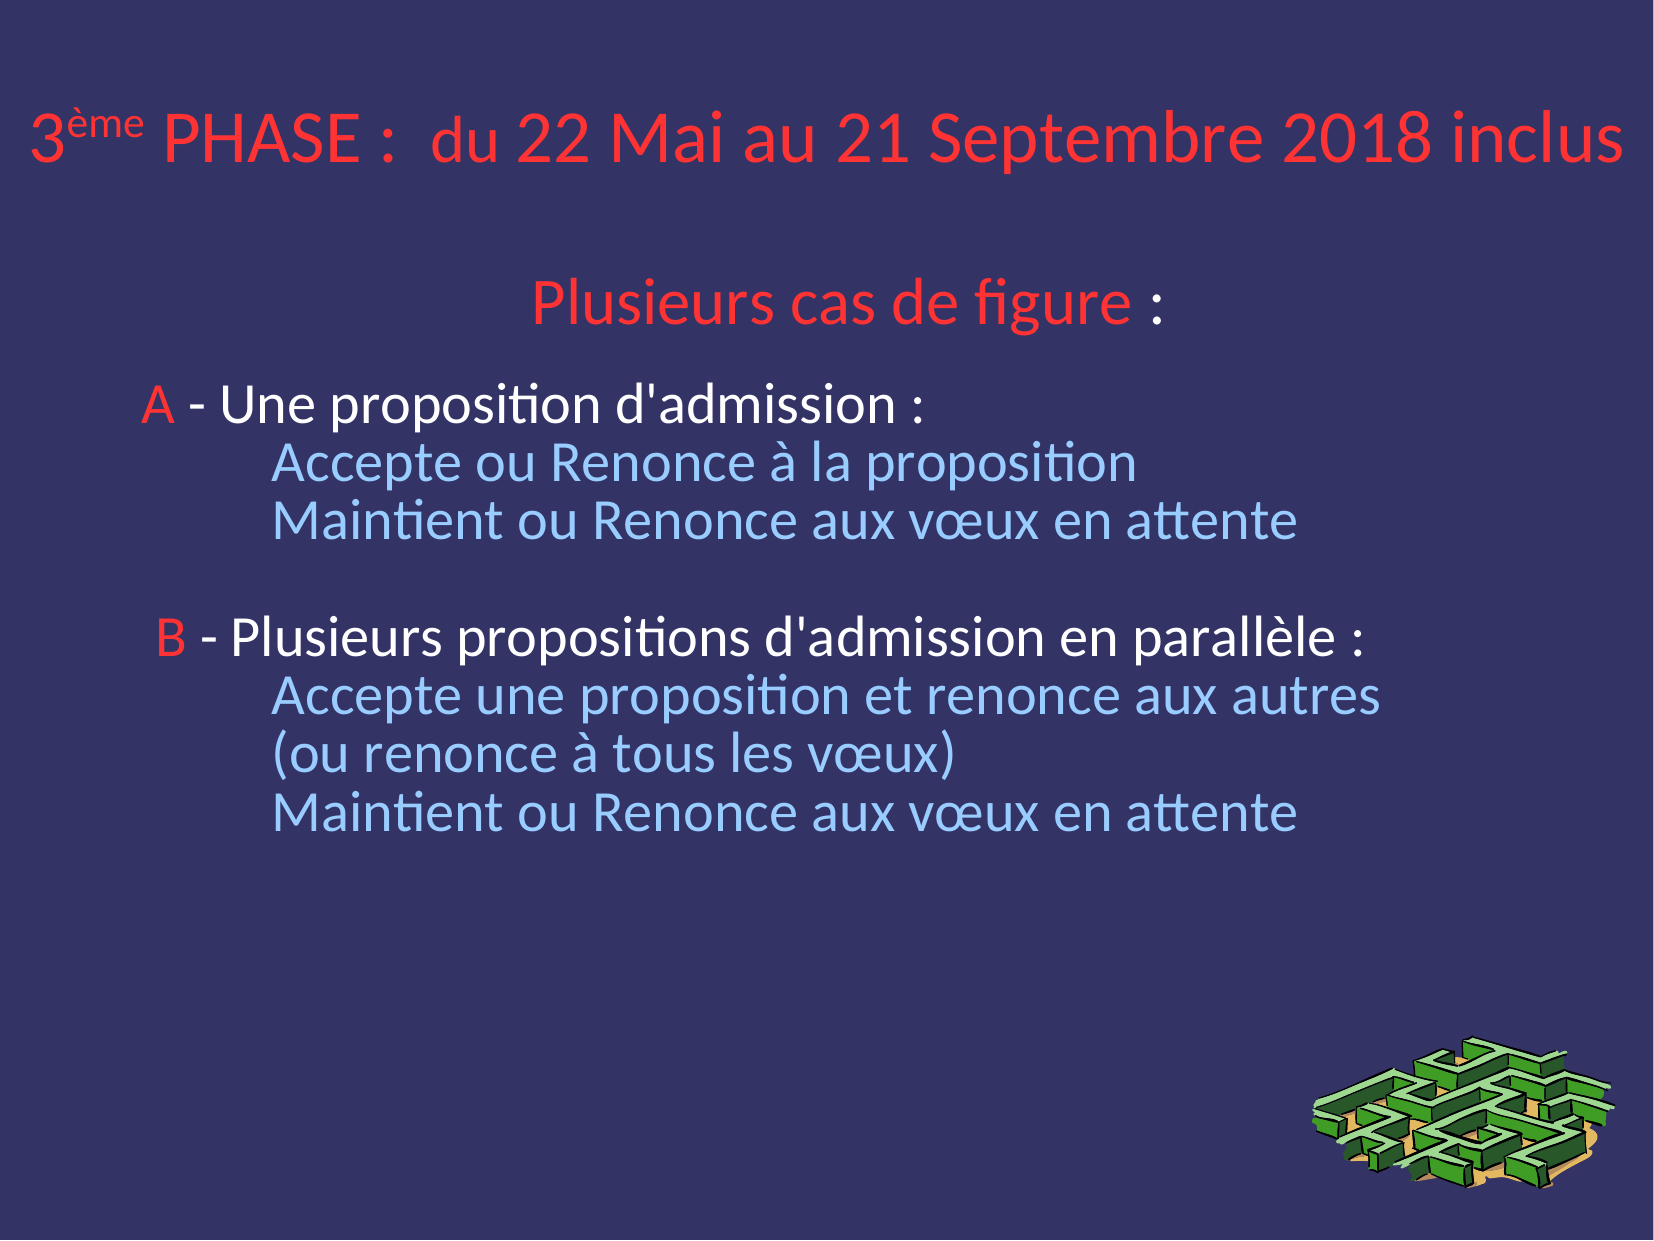

3ème PHASE : du 22 Mai au 21 Septembre 2018 inclus
# Plusieurs cas de figure :
A - Une proposition d'admission :
Accepte ou Renonce à la proposition
Maintient ou Renonce aux vœux en attente
 B - Plusieurs propositions d'admission en parallèle :
Accepte une proposition et renonce aux autres
(ou renonce à tous les vœux)
Maintient ou Renonce aux vœux en attente